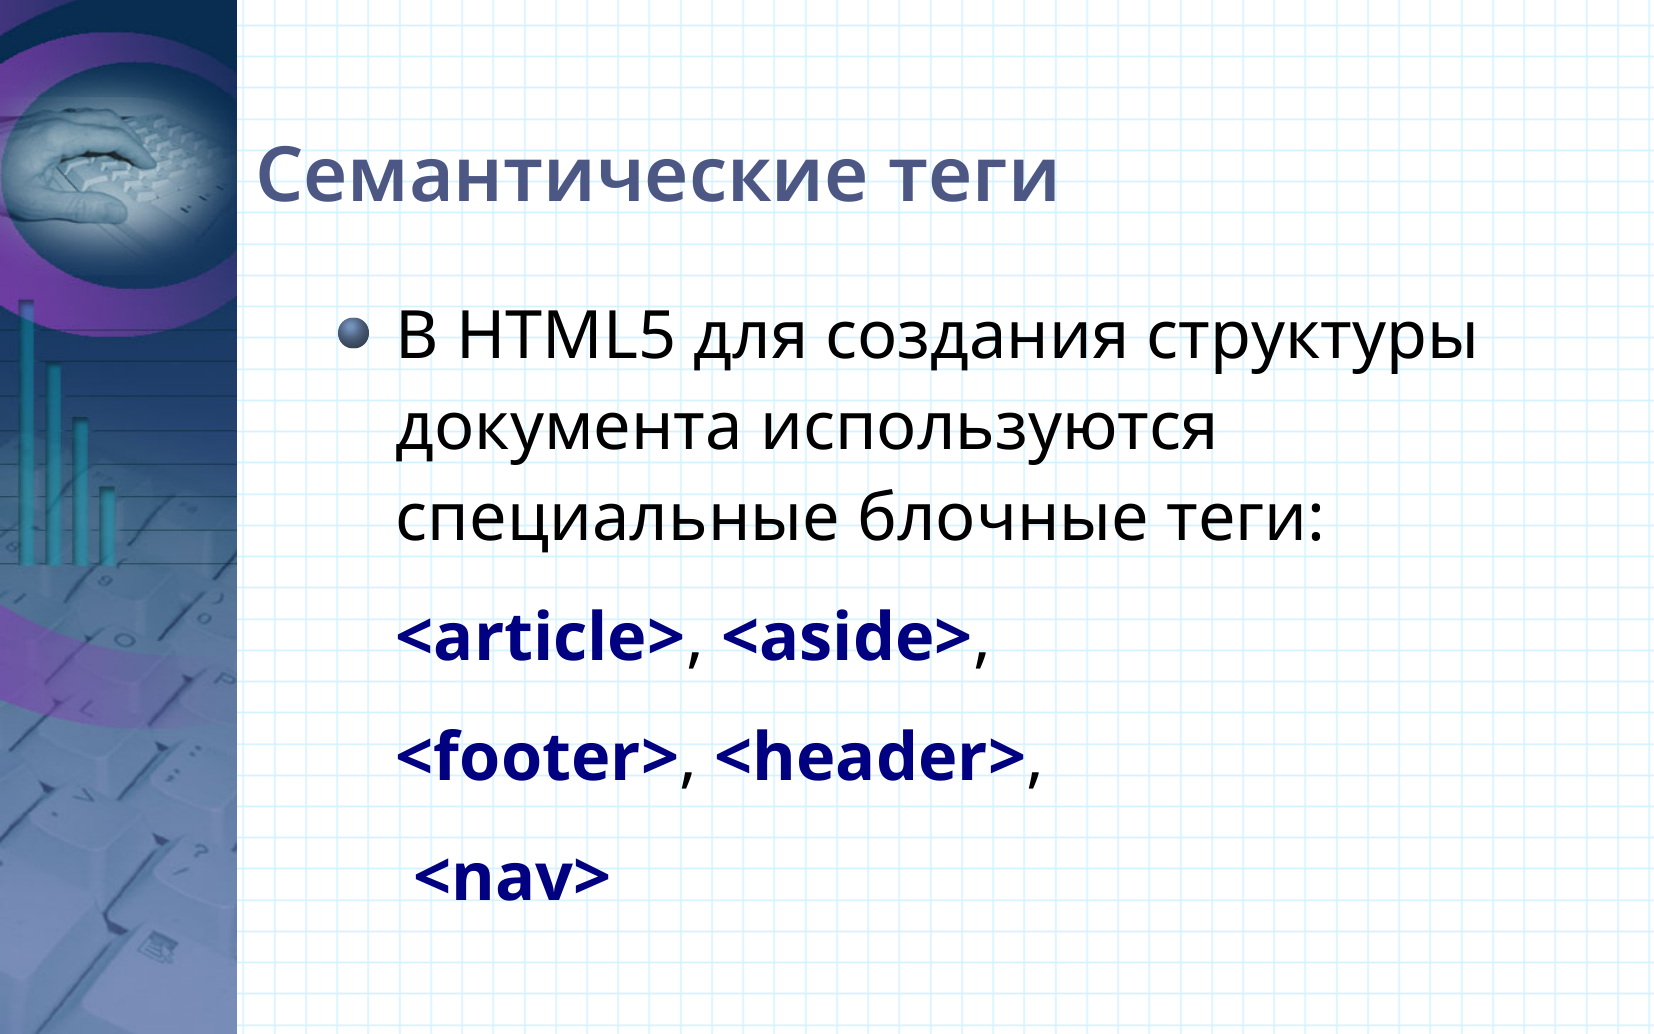

# Семантические теги
В HTML5 для создания структуры документа используются специальные блочные теги:
<article>, <aside>,
<footer>, <header>,
 <nav>